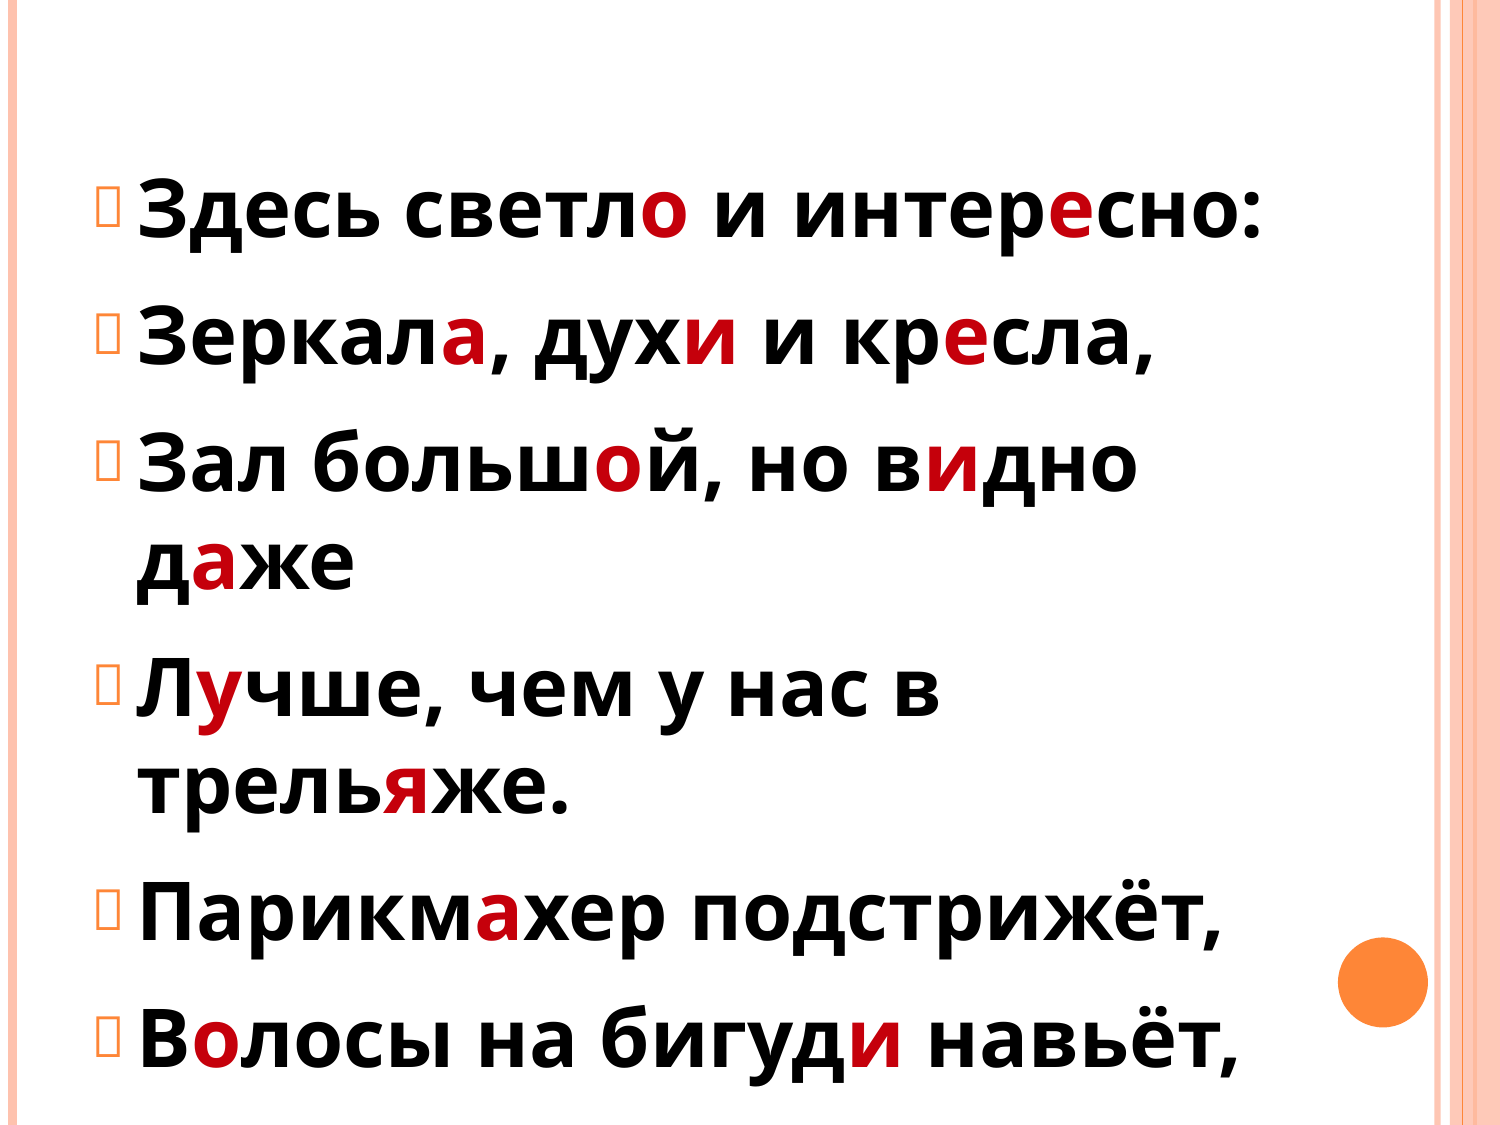

#
Здесь светло и интересно:
Зеркала, духи и кресла,
Зал большой, но видно даже
Лучше, чем у нас в трельяже.
Парикмахер подстрижёт,
Волосы на бигуди навьёт,
Феном волосы подсушит,
Если надо, вас надушит.